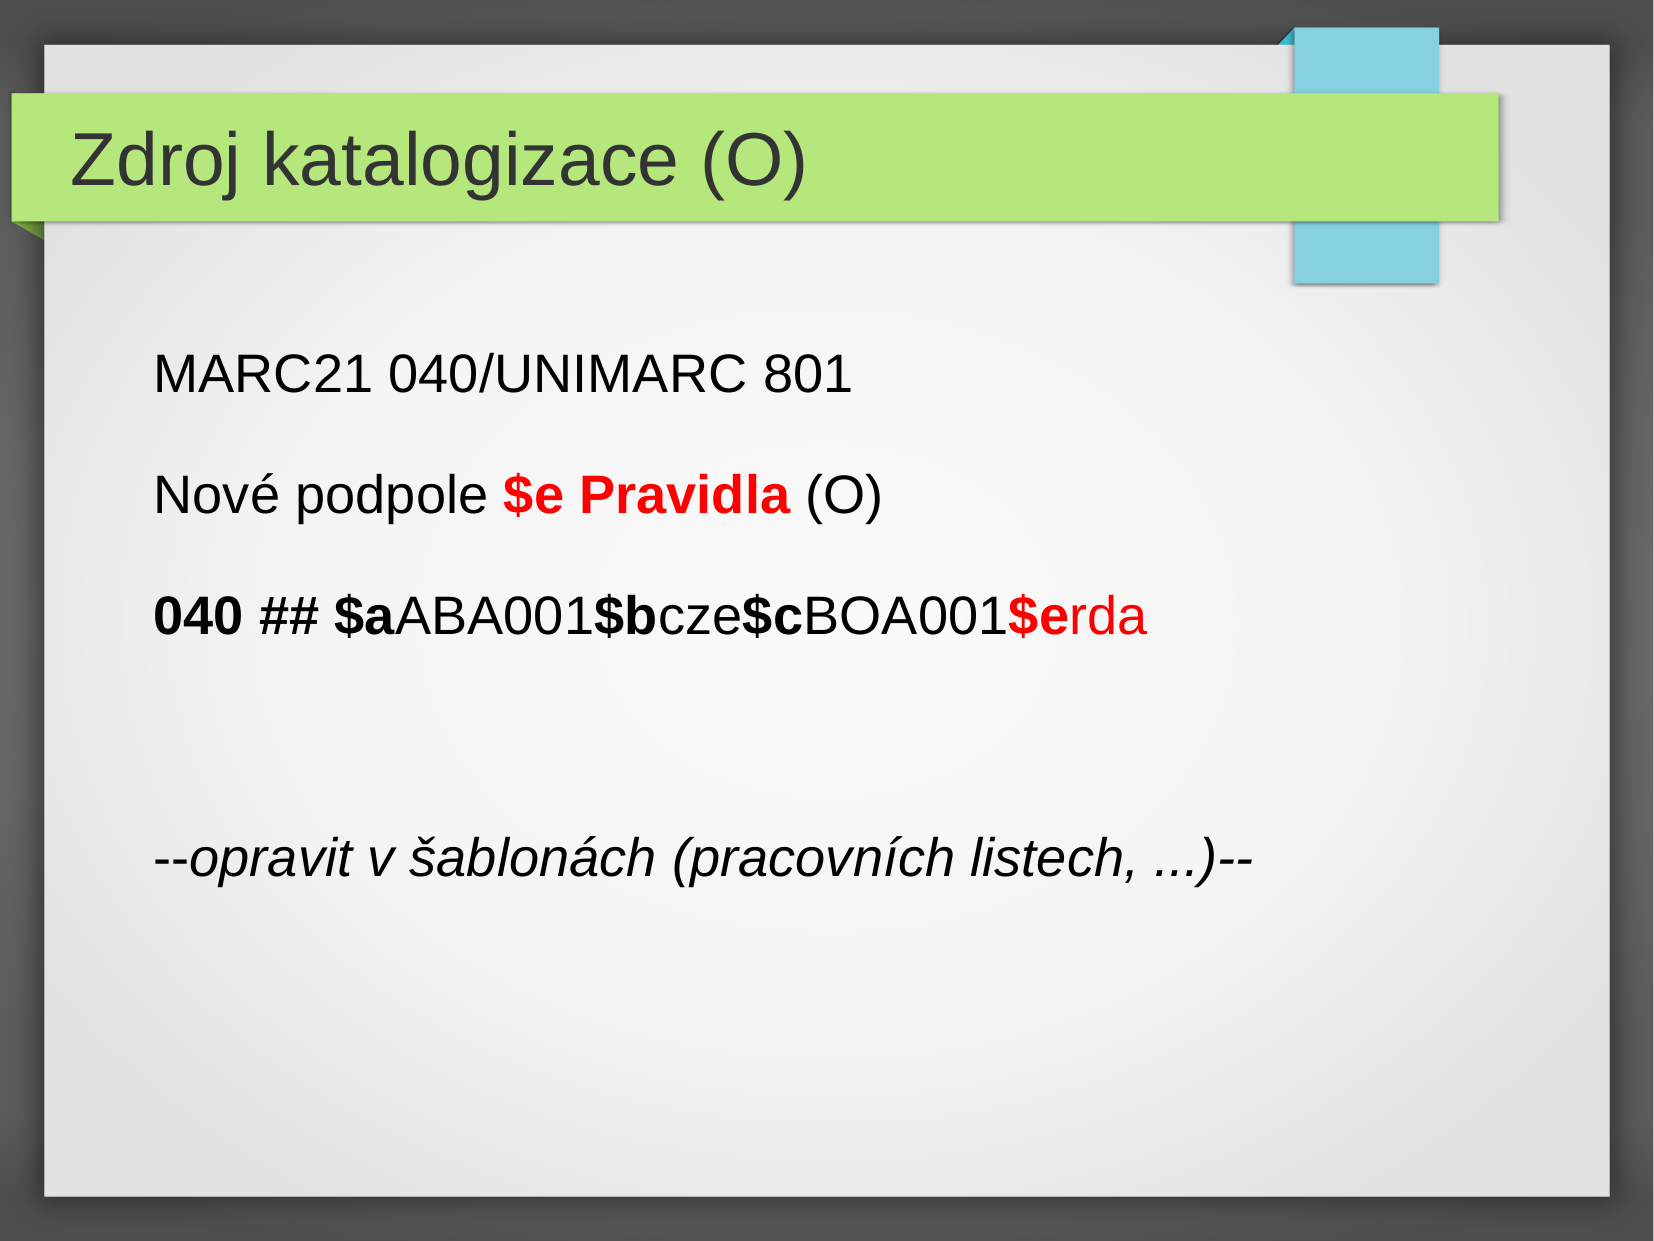

# Zdroj katalogizace (O)
MARC21 040/UNIMARC 801
Nové podpole $e Pravidla (O)
040 ## $aABA001$bcze$cBOA001$erda
--opravit v šablonách (pracovních listech, ...)--